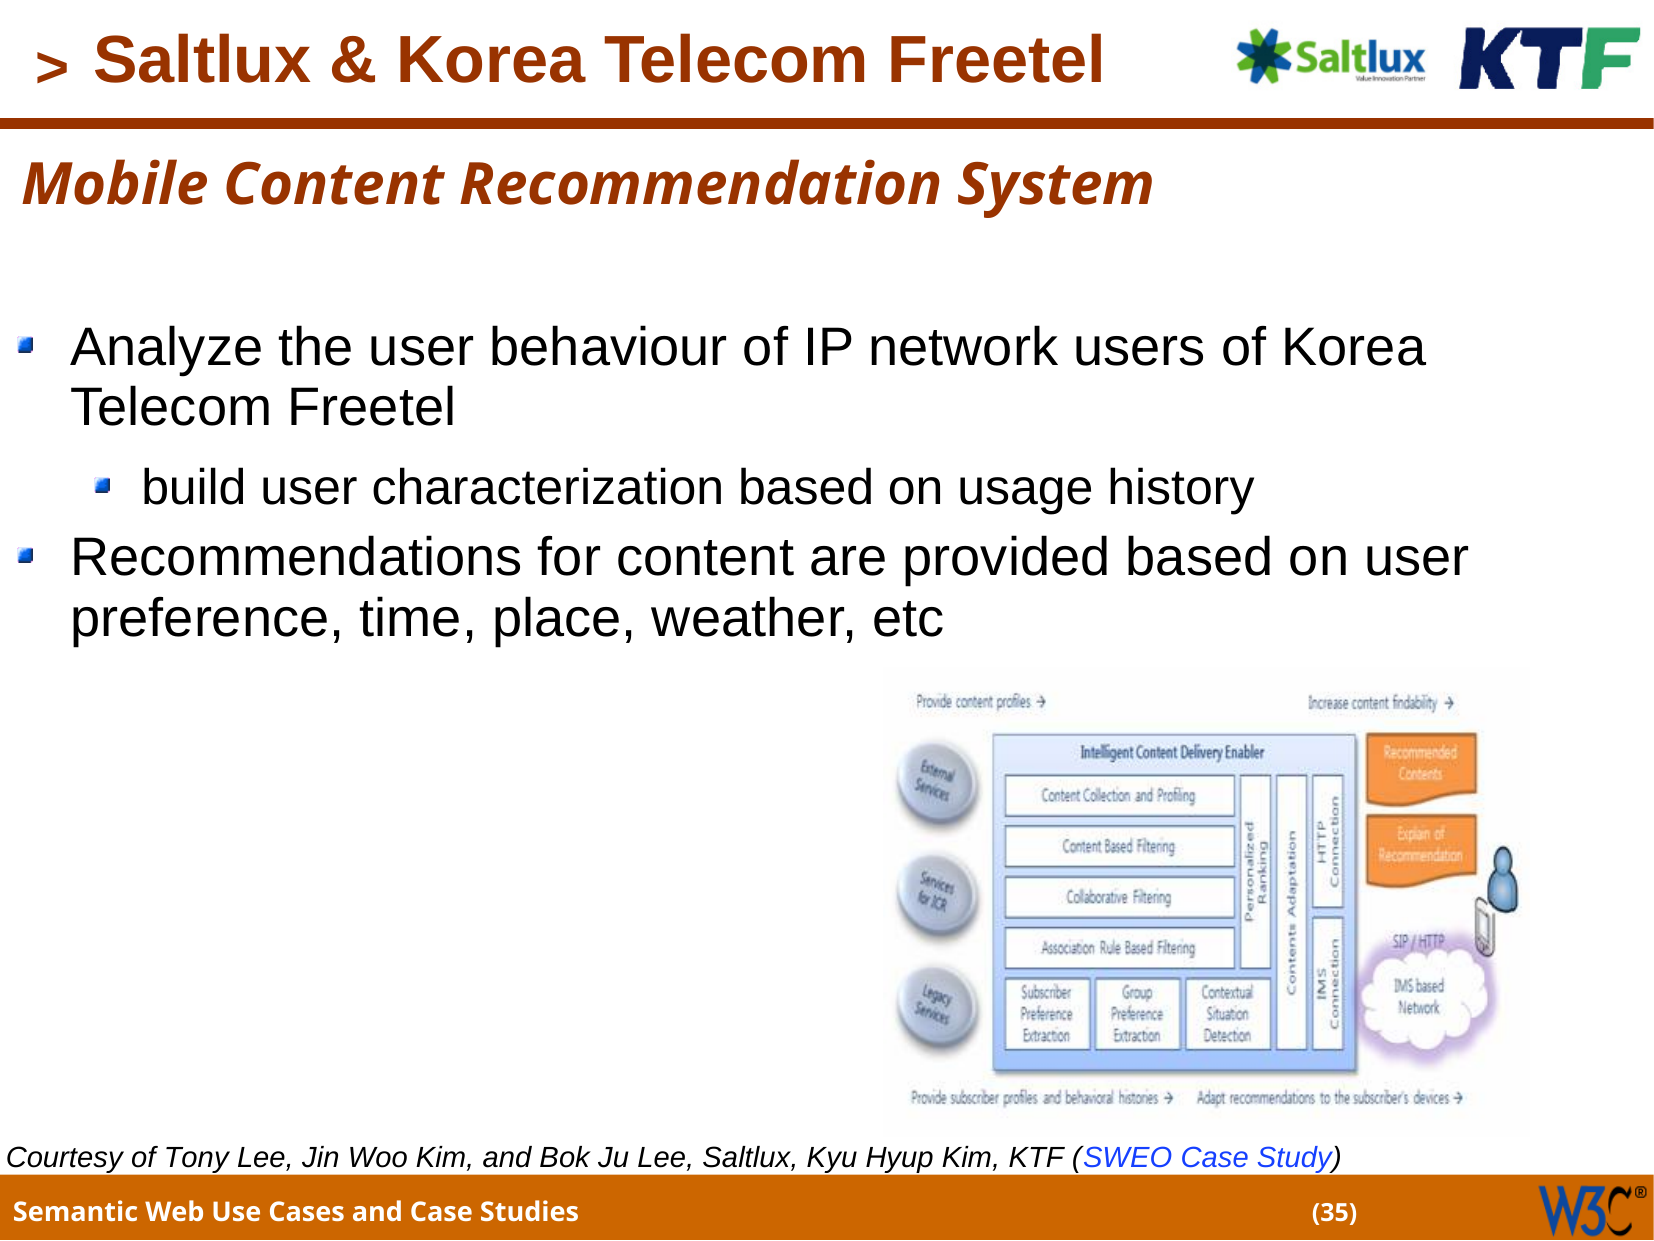

# Saltlux & Korea Telecom Freetel
Mobile Content Recommendation System
Analyze the user behaviour of IP network users of Korea Telecom Freetel
build user characterization based on usage history
Recommendations for content are provided based on user preference, time, place, weather, etc
Courtesy of Tony Lee, Jin Woo Kim, and Bok Ju Lee, Saltlux, Kyu Hyup Kim, KTF (SWEO Case Study)